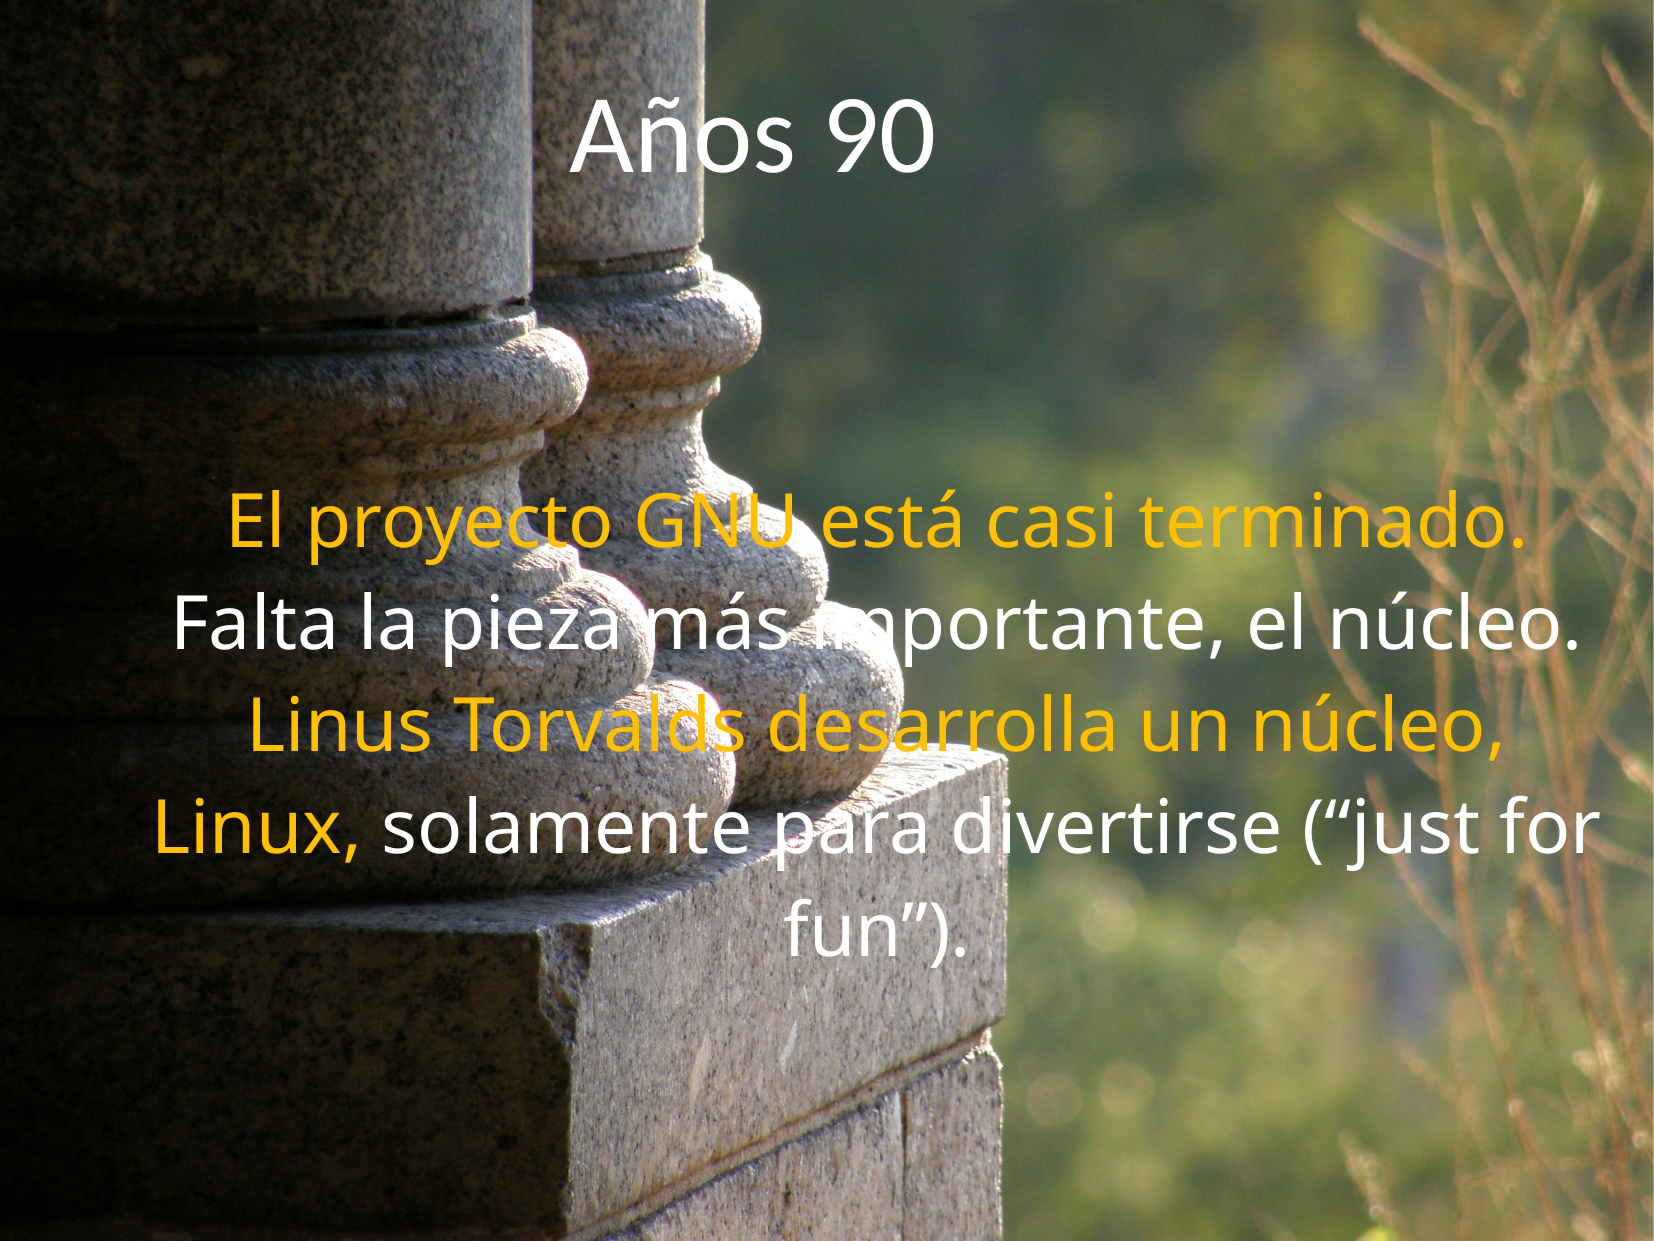

Años 90
El proyecto GNU está casi terminado. Falta la pieza más importante, el núcleo.
Linus Torvalds desarrolla un núcleo, Linux, solamente para divertirse (“just for fun”).